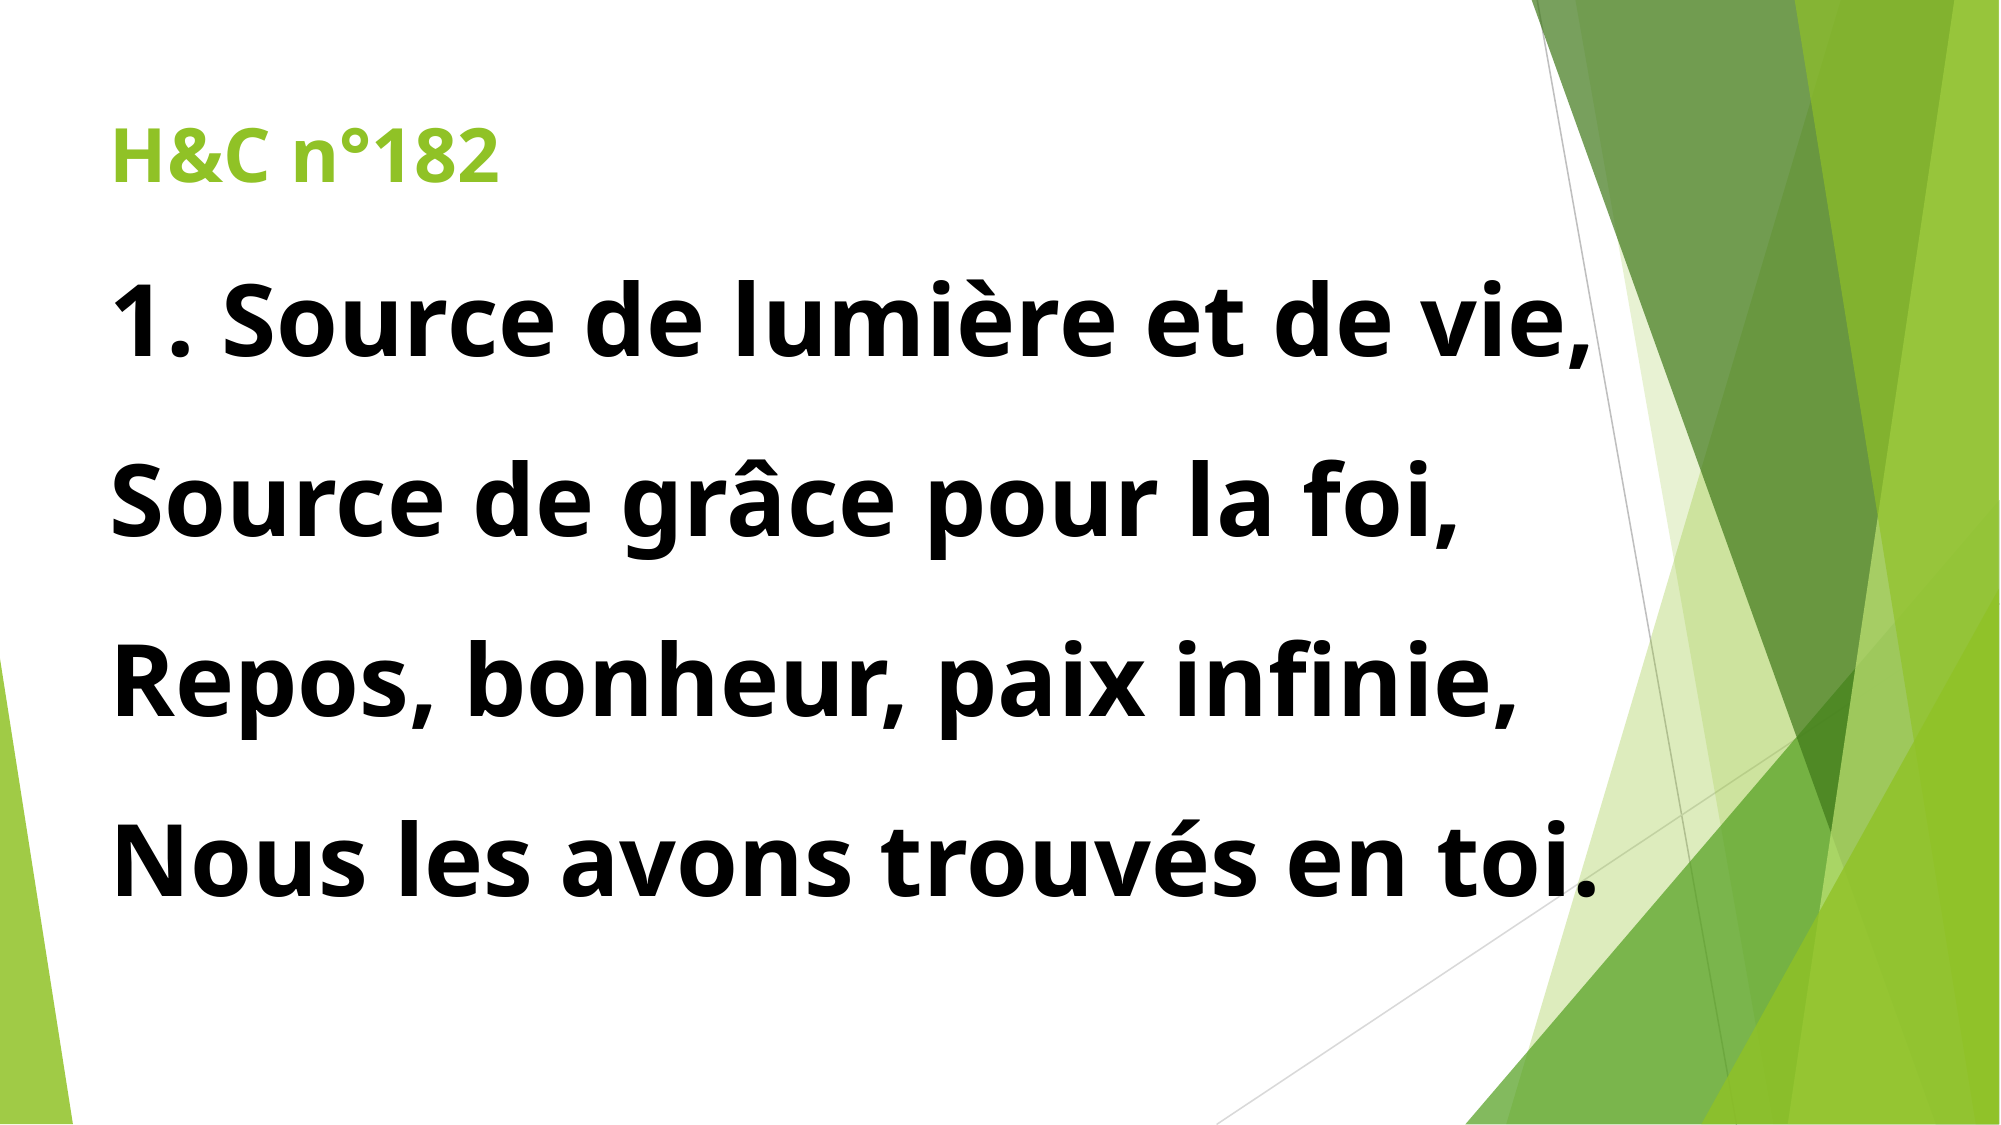

H&C n°182
1. Source de lumière et de vie,
Source de grâce pour la foi,
Repos, bonheur, paix infinie,
Nous les avons trouvés en toi.